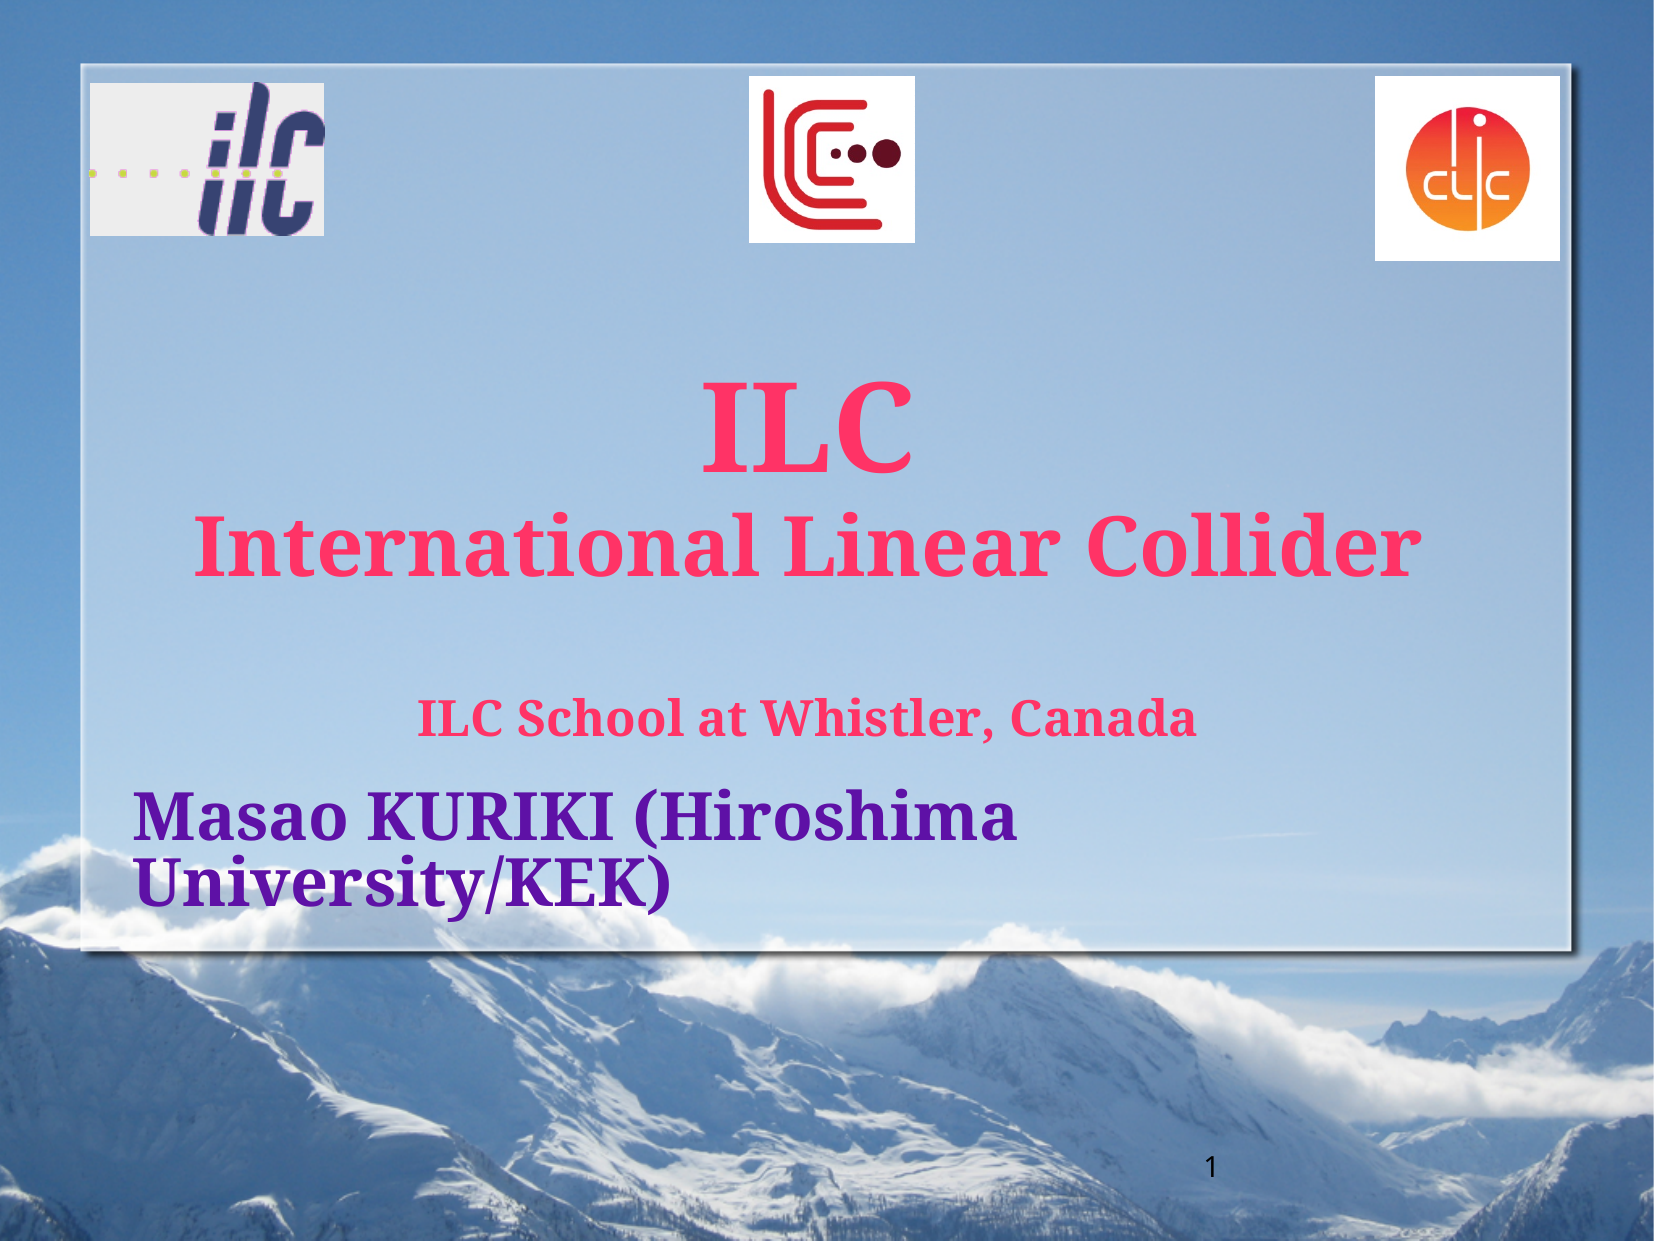

# ILC International Linear Collider ILC School at Whistler, Canada
Masao KURIKI (Hiroshima University/KEK)